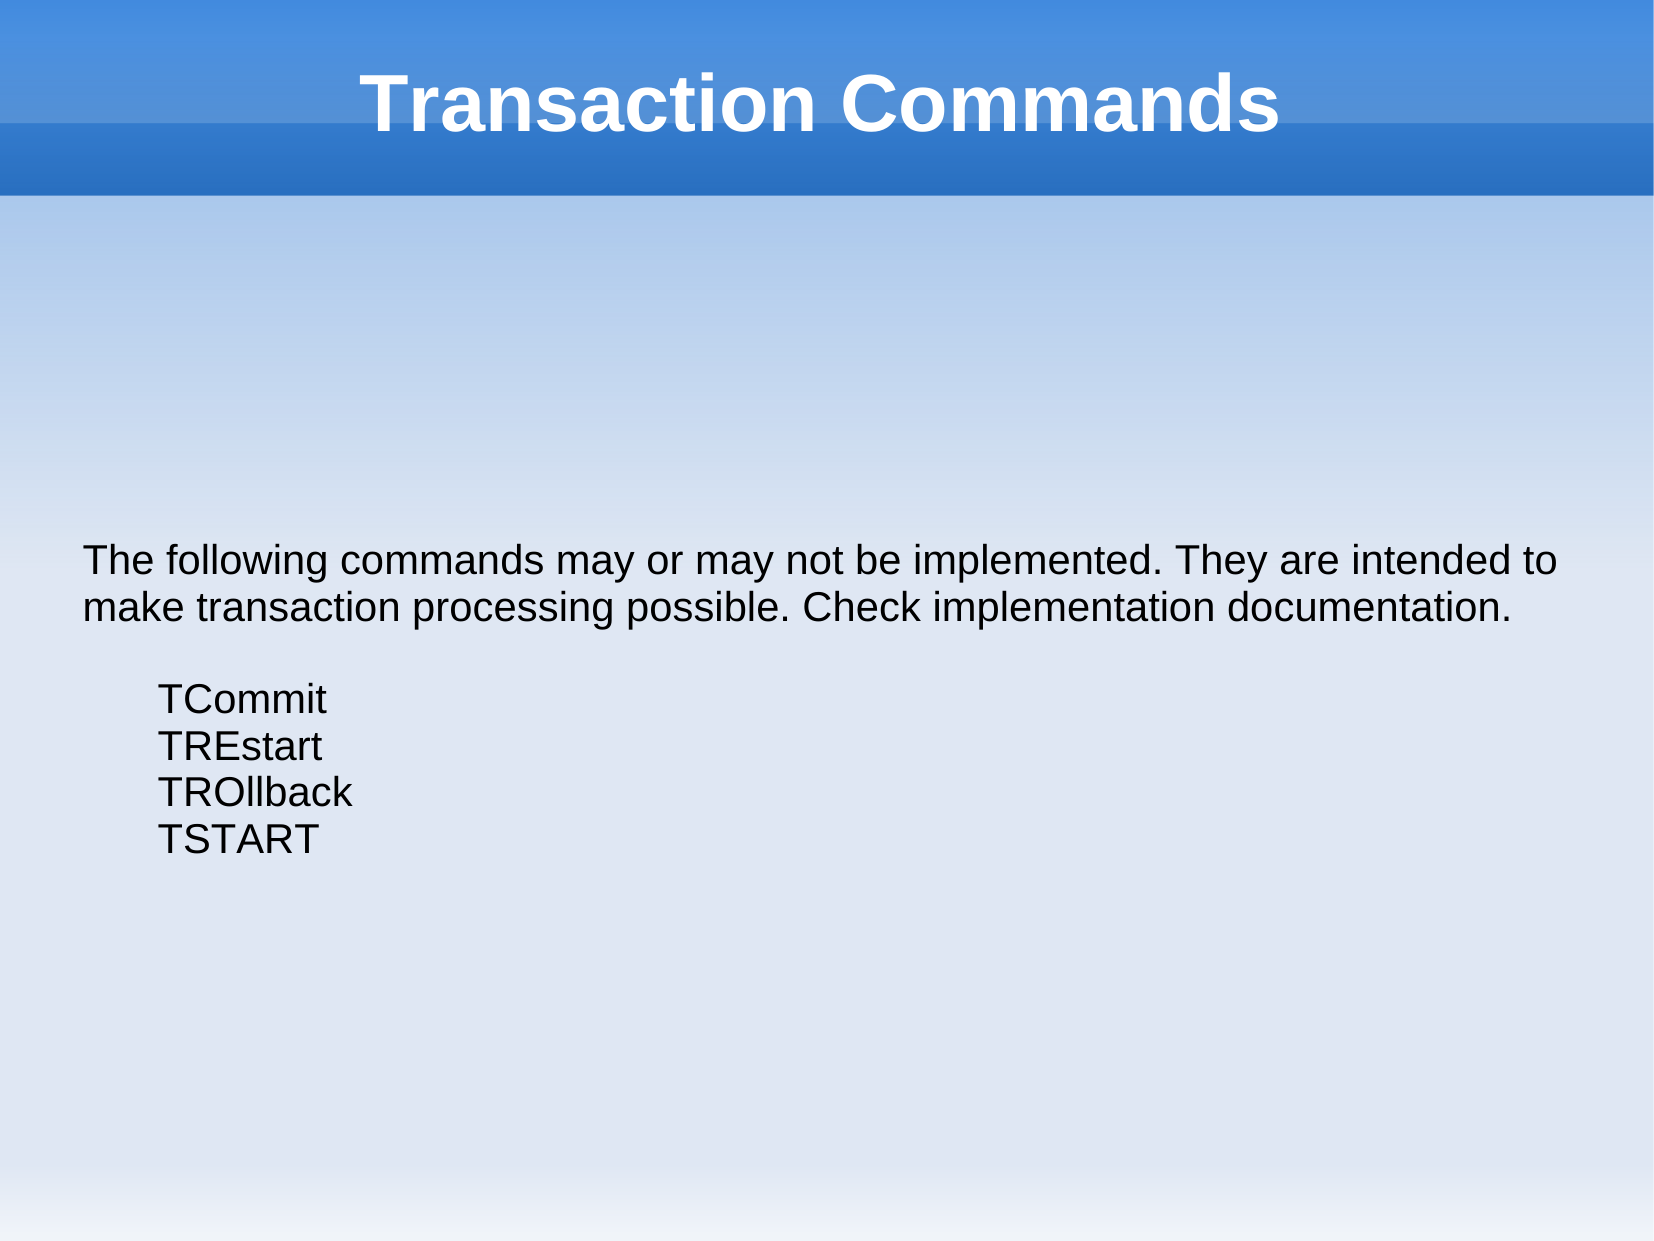

# Transaction Commands
The following commands may or may not be implemented. They are intended to make transaction processing possible. Check implementation documentation.
	TCommit
	TREstart
	TROllback
	TSTART